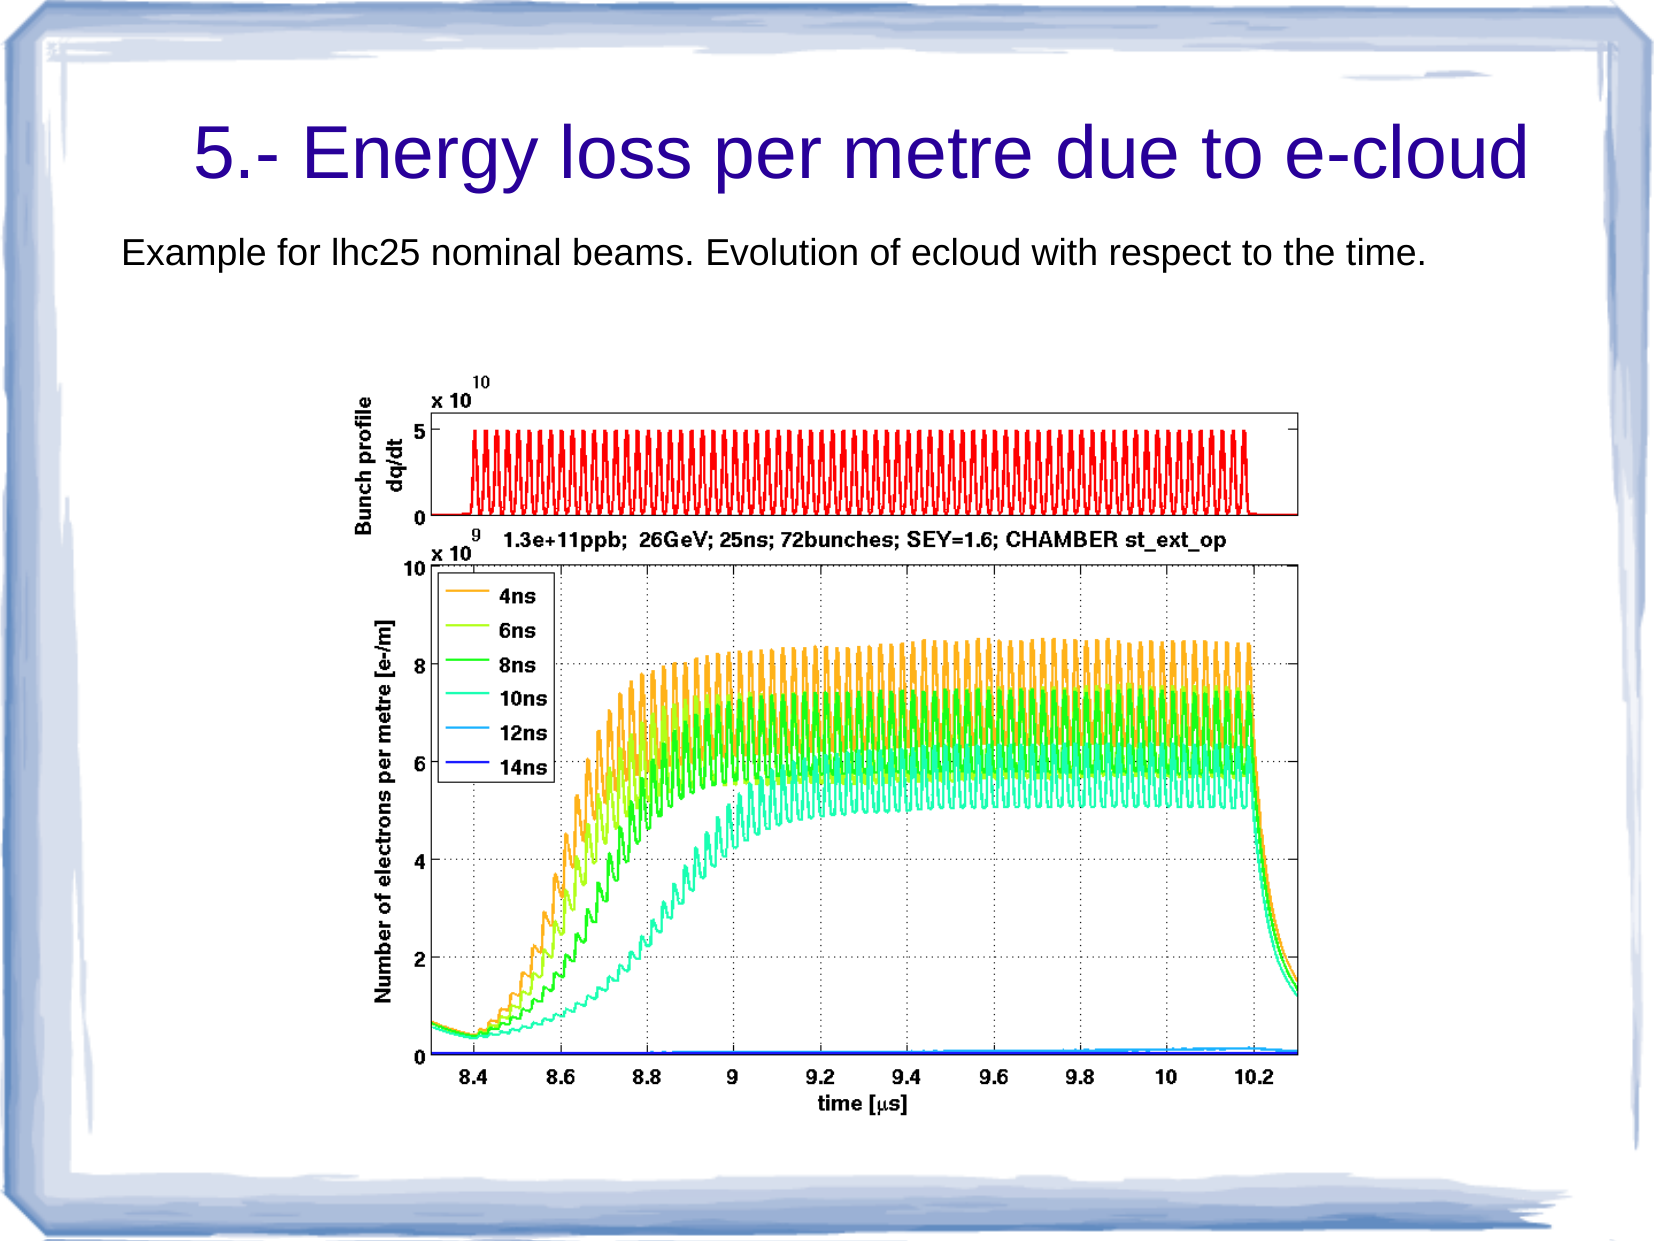

# 5.- Energy loss per metre due to e-cloud
Example for lhc25 nominal beams. Evolution of ecloud with respect to the time.